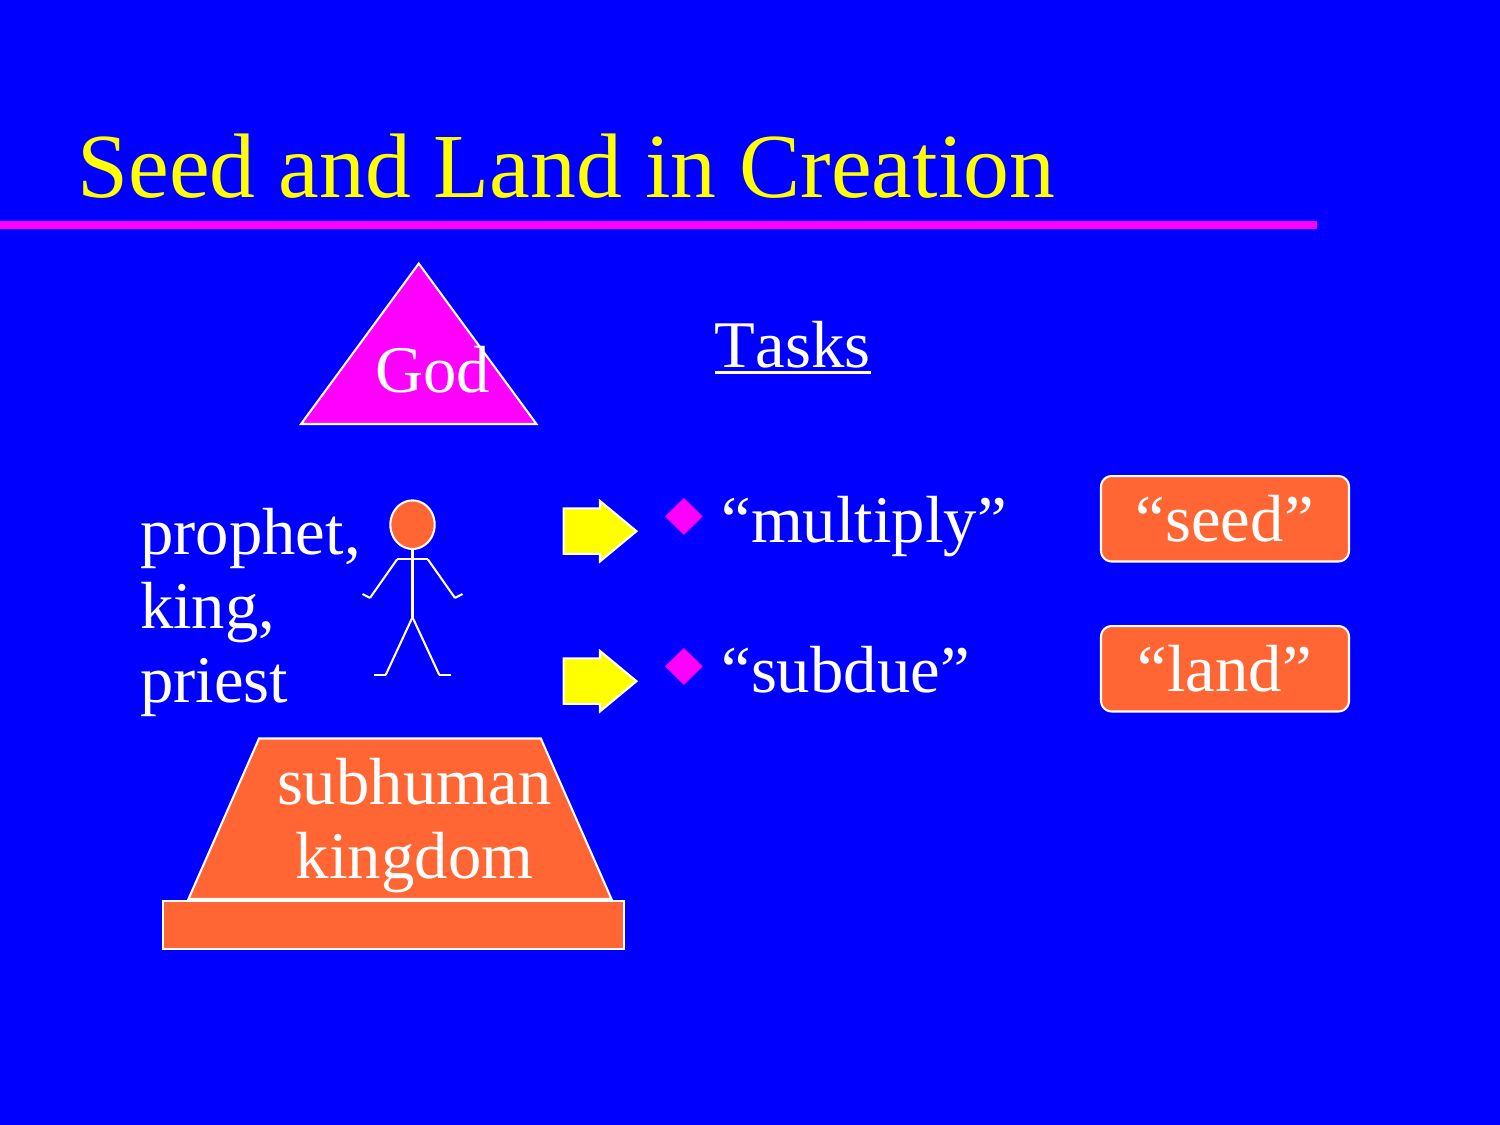

# Seed and Land in Creation
God
Tasks
“multiply”
“seed”
prophet, king, priest
“subdue”
“land”
subhuman
kingdom